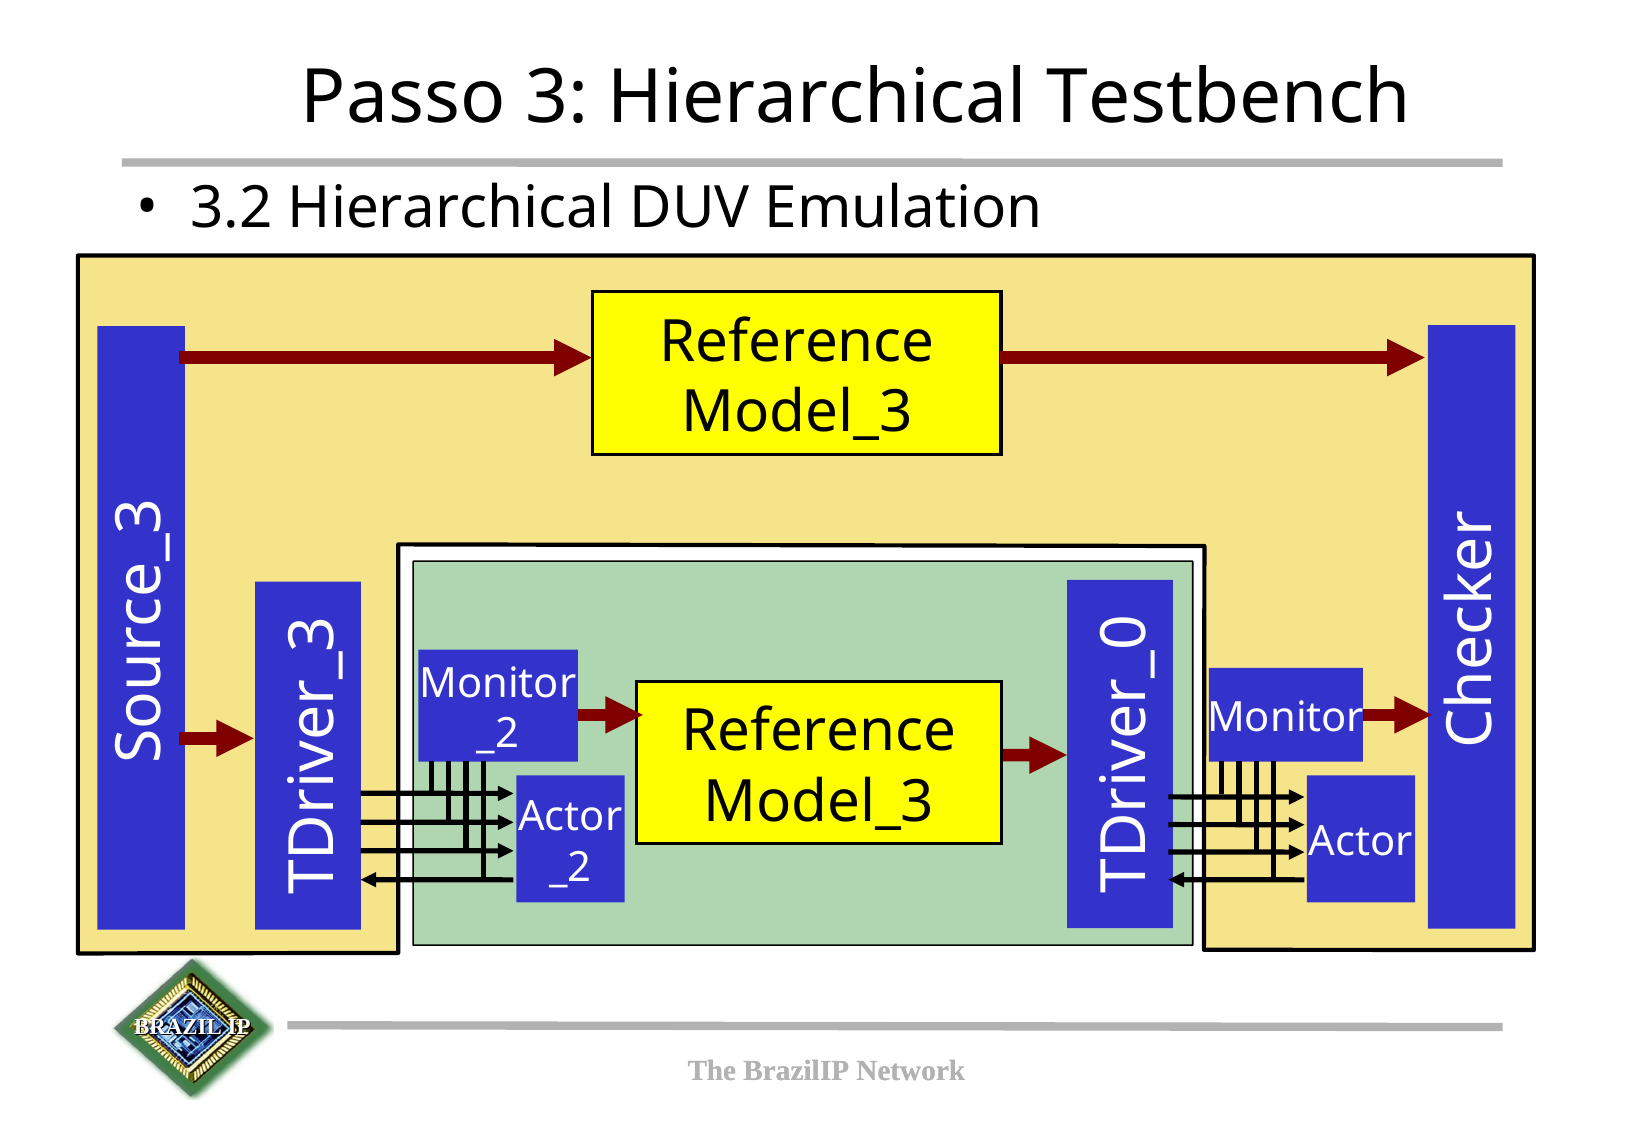

Passo 3: Hierarchical Testbench
3.2 Hierarchical DUV Emulation
Reference
Model_3
Checker
Source_3
TDriver_0
TDriver_3
Monitor
_2
Monitor
Reference
Model_3
Actor
_2
Actor